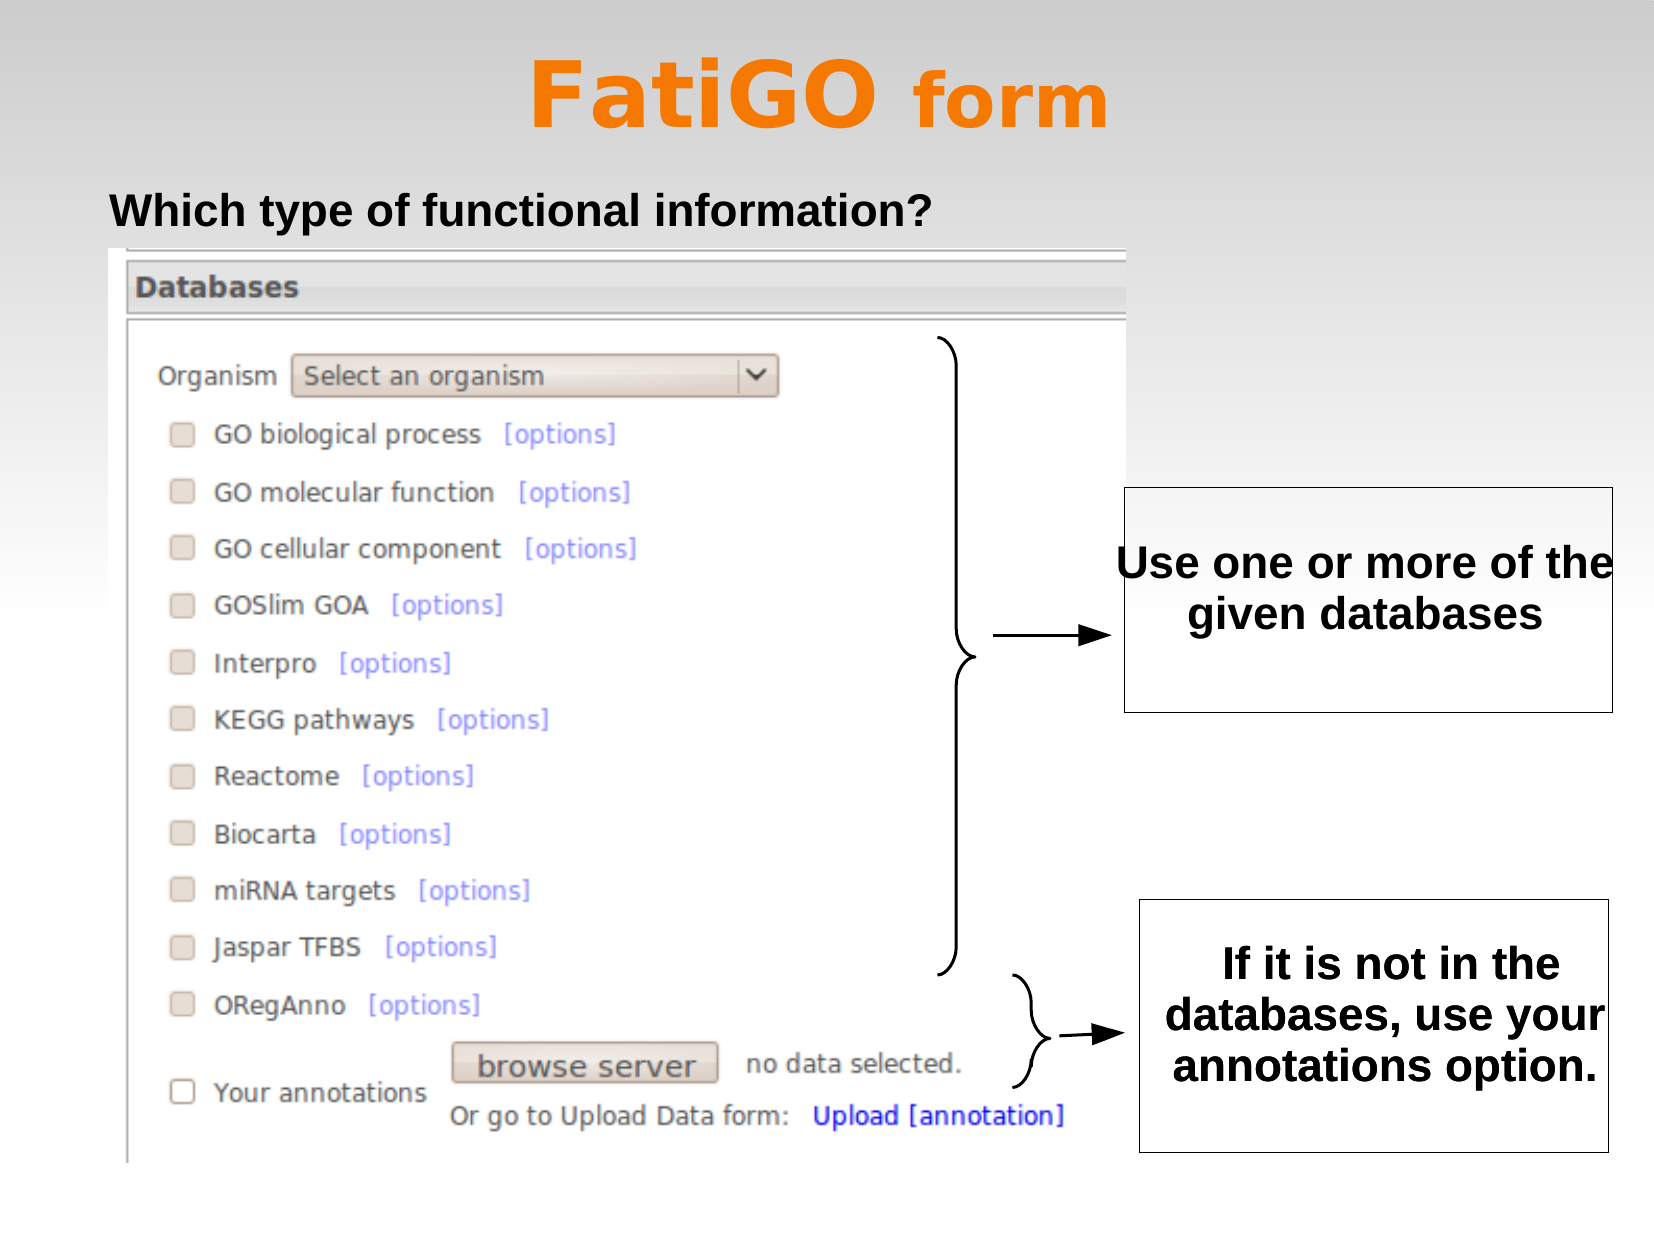

# FatiGO form
Which type of functional information?
Use one or more of the given databases
 If it is not in the databases, use your annotations option.
 If it is not in the databases, use your annotations option.